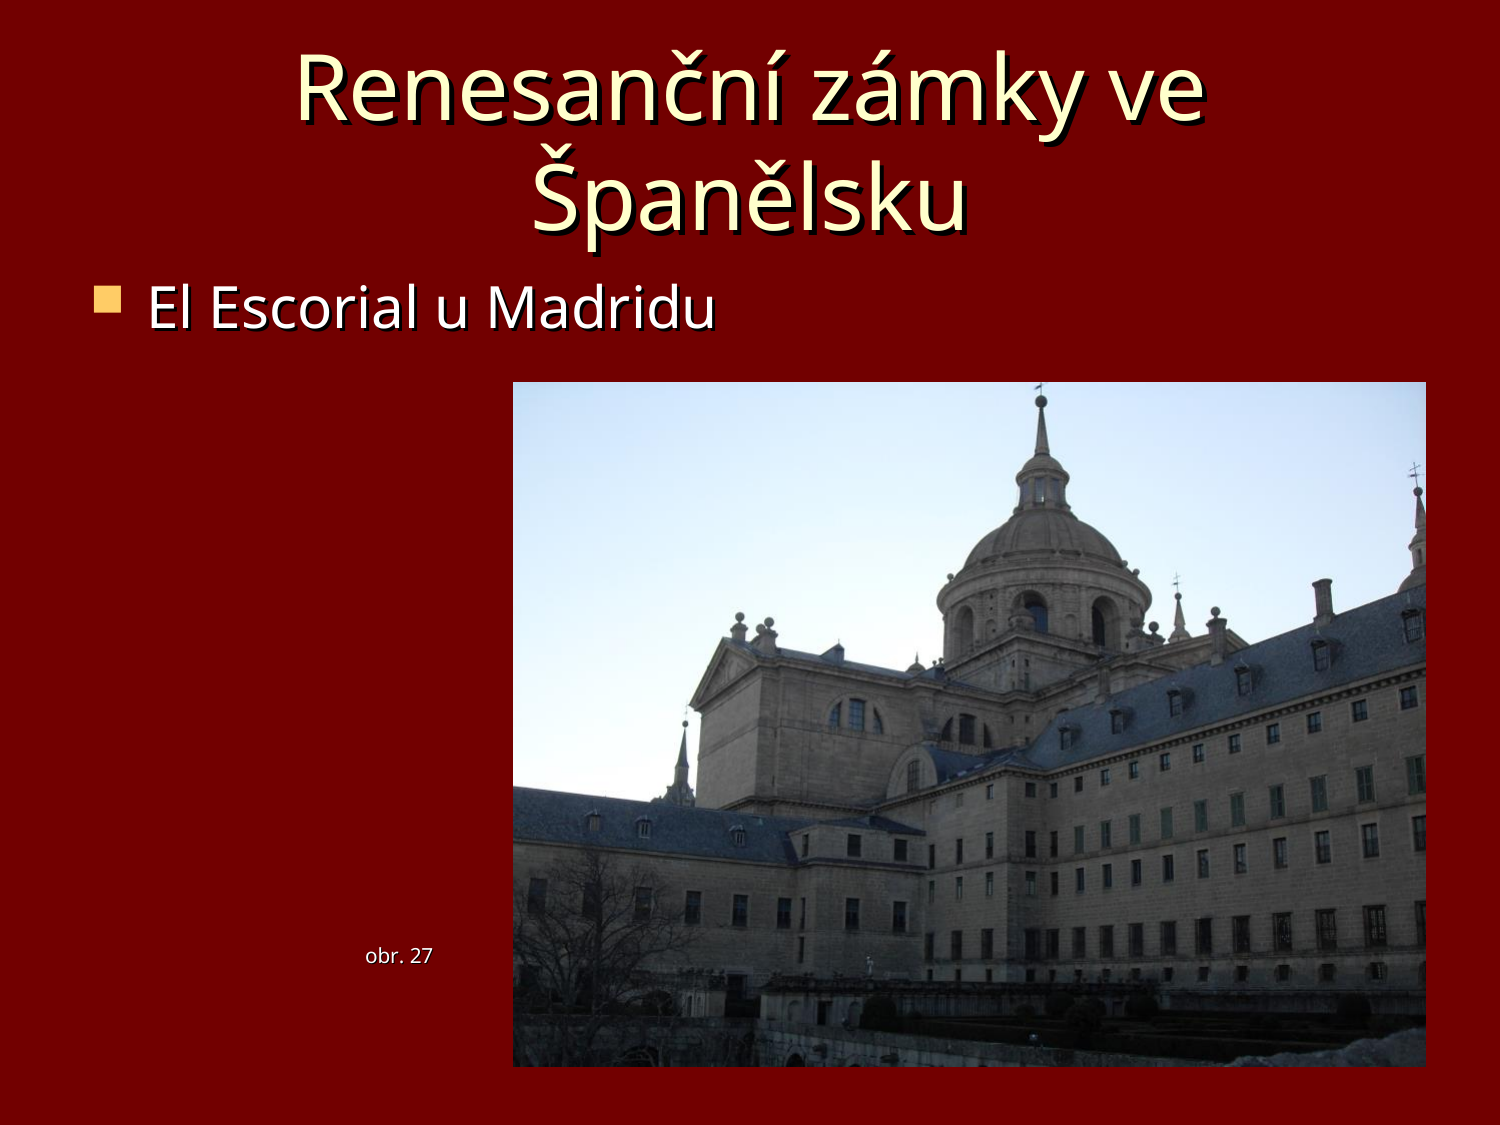

# Renesanční zámky ve Španělsku
El Escorial u Madridu
 obr. 27